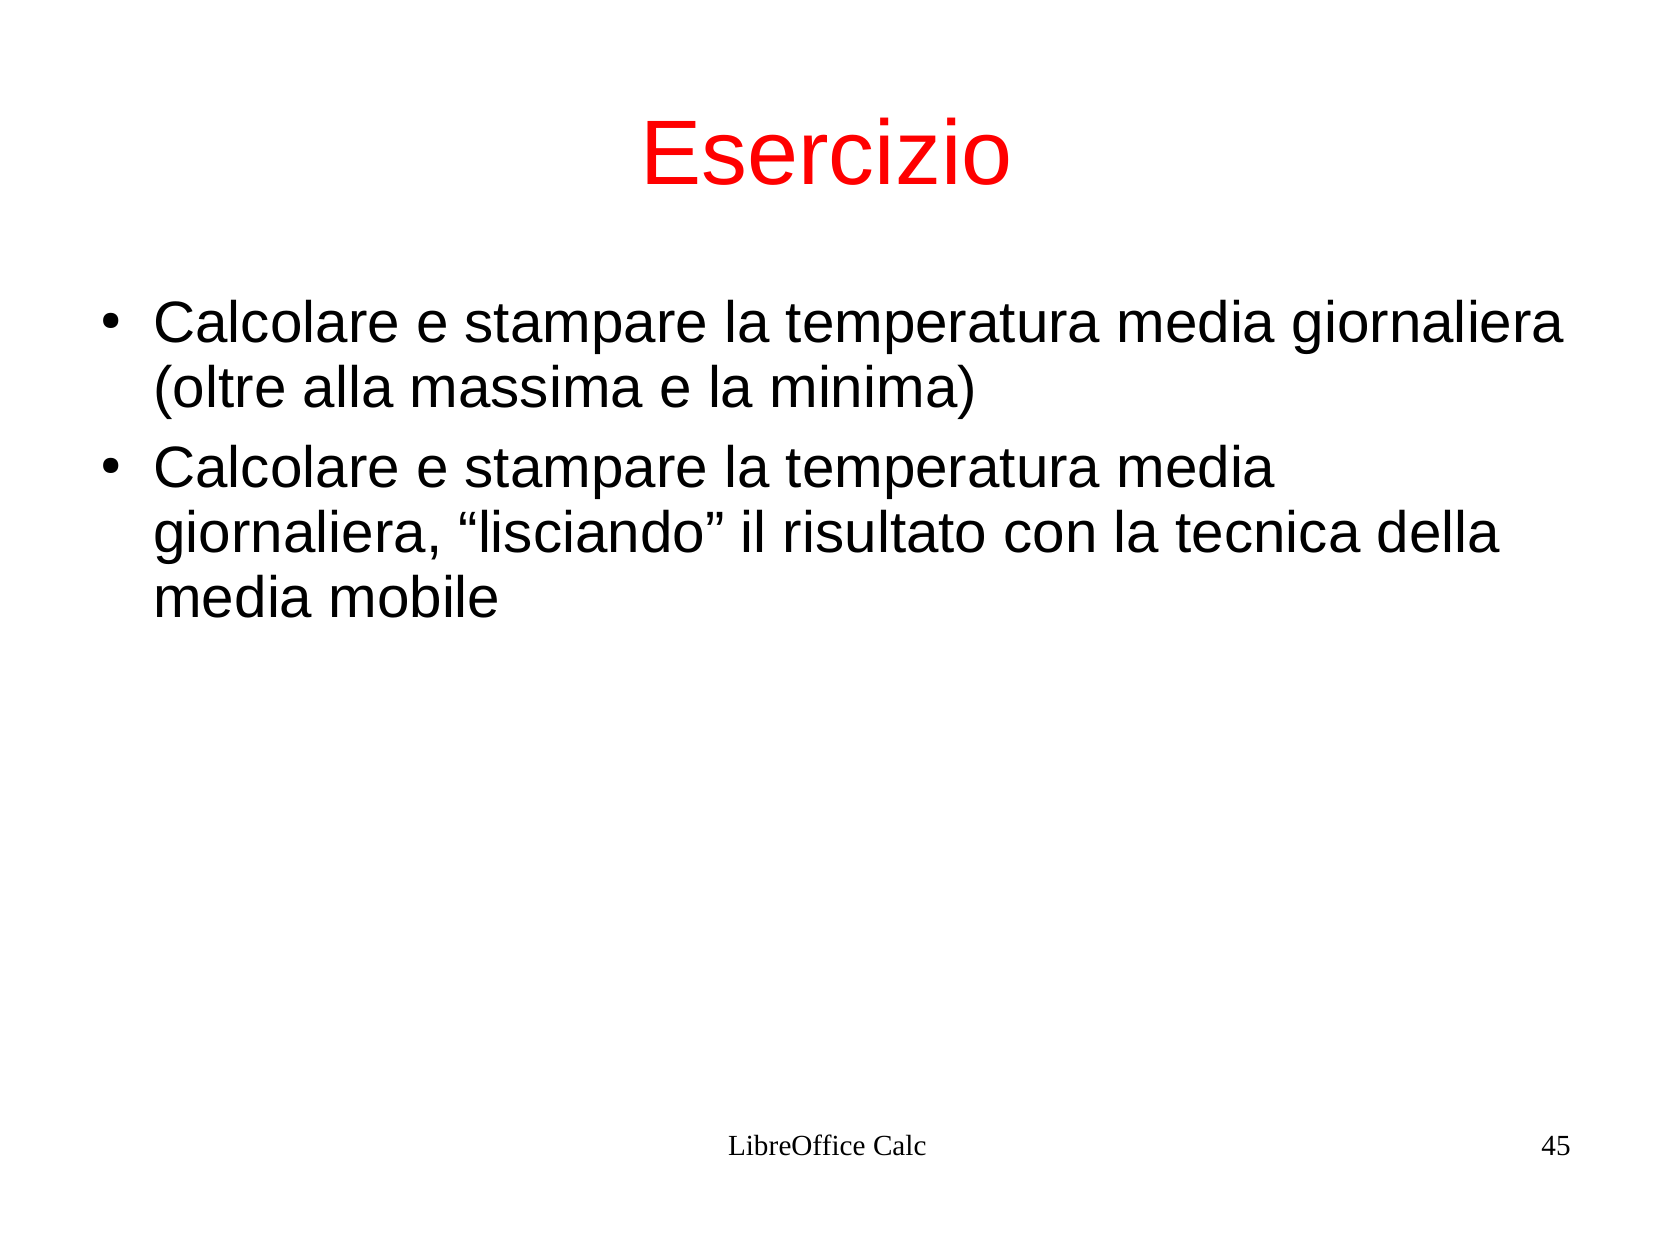

# Esercizio
Calcolare e stampare la temperatura media giornaliera (oltre alla massima e la minima)
Calcolare e stampare la temperatura media giornaliera, “lisciando” il risultato con la tecnica della media mobile
LibreOffice Calc
45